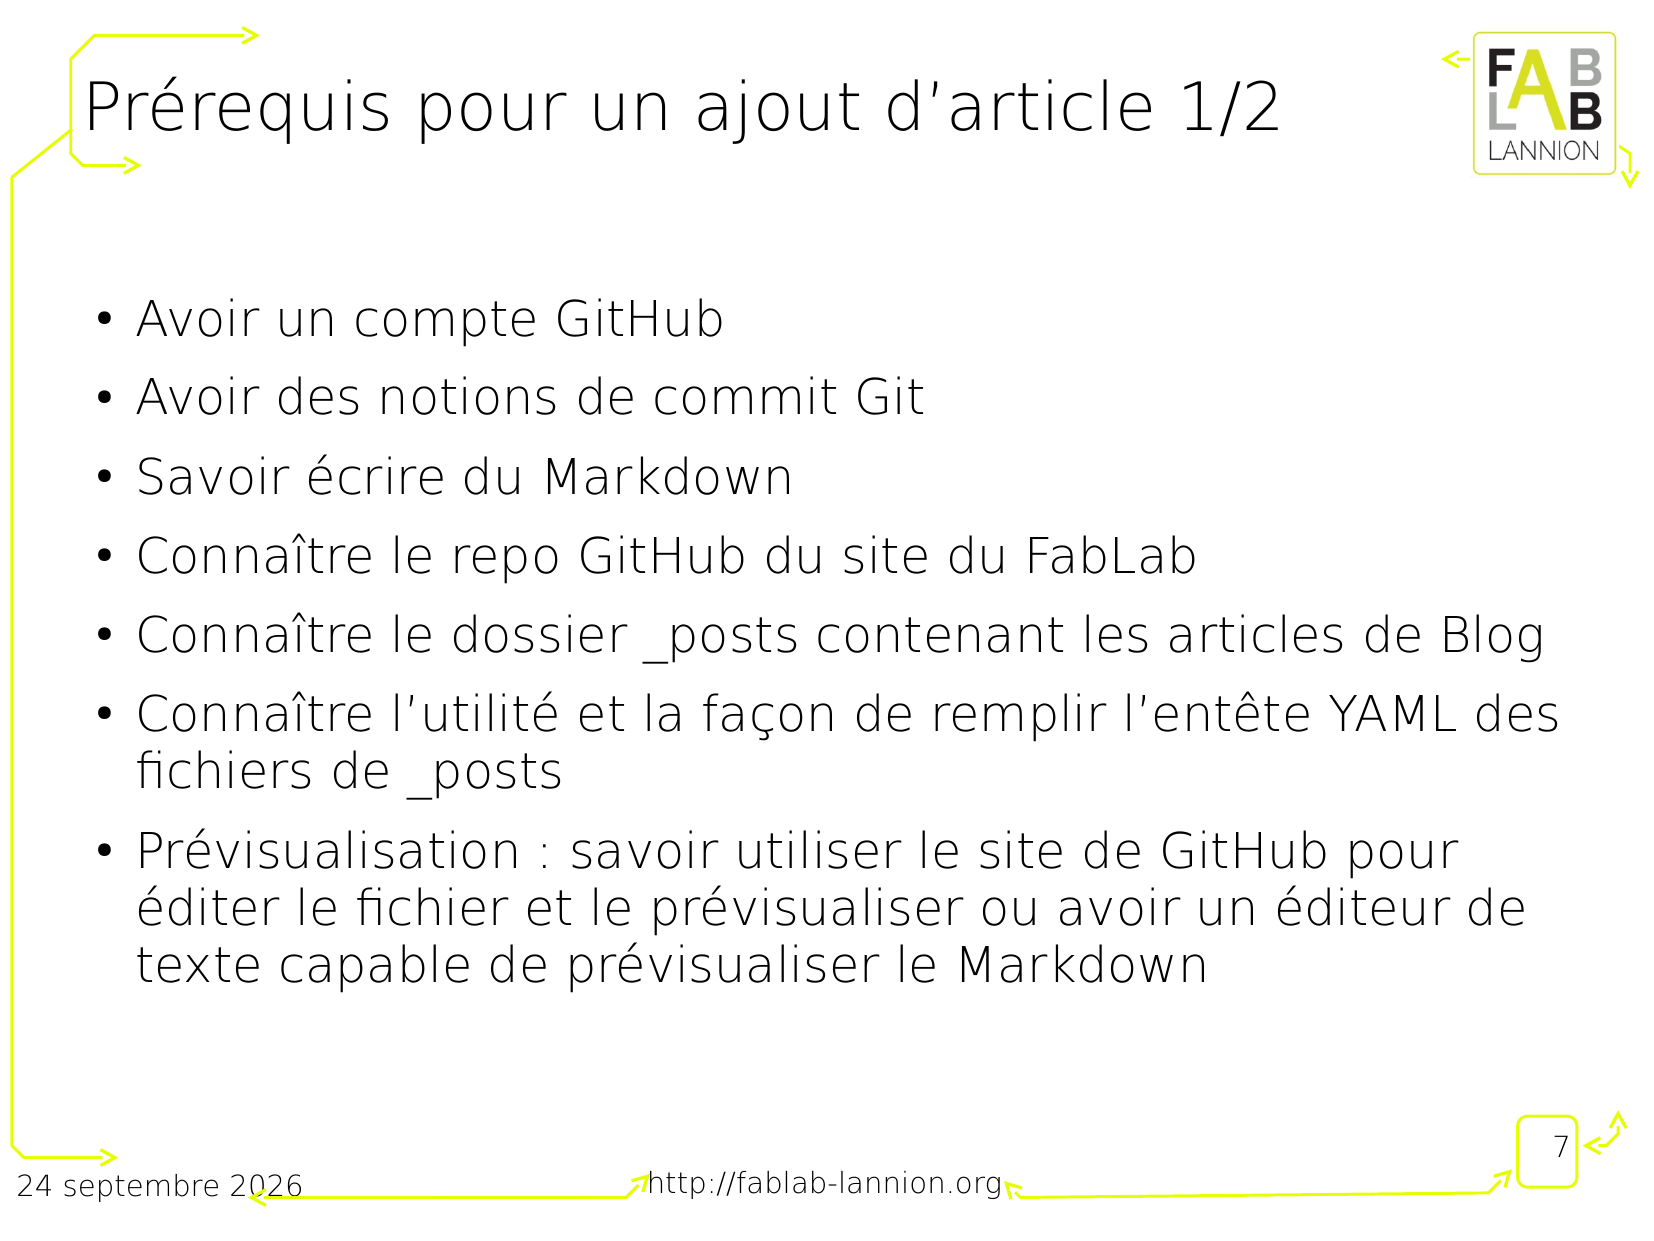

# Prérequis pour un ajout d’article 1/2
Avoir un compte GitHub
Avoir des notions de commit Git
Savoir écrire du Markdown
Connaître le repo GitHub du site du FabLab
Connaître le dossier _posts contenant les articles de Blog
Connaître l’utilité et la façon de remplir l’entête YAML des fichiers de _posts
Prévisualisation : savoir utiliser le site de GitHub pour éditer le fichier et le prévisualiser ou avoir un éditeur de texte capable de prévisualiser le Markdown
7